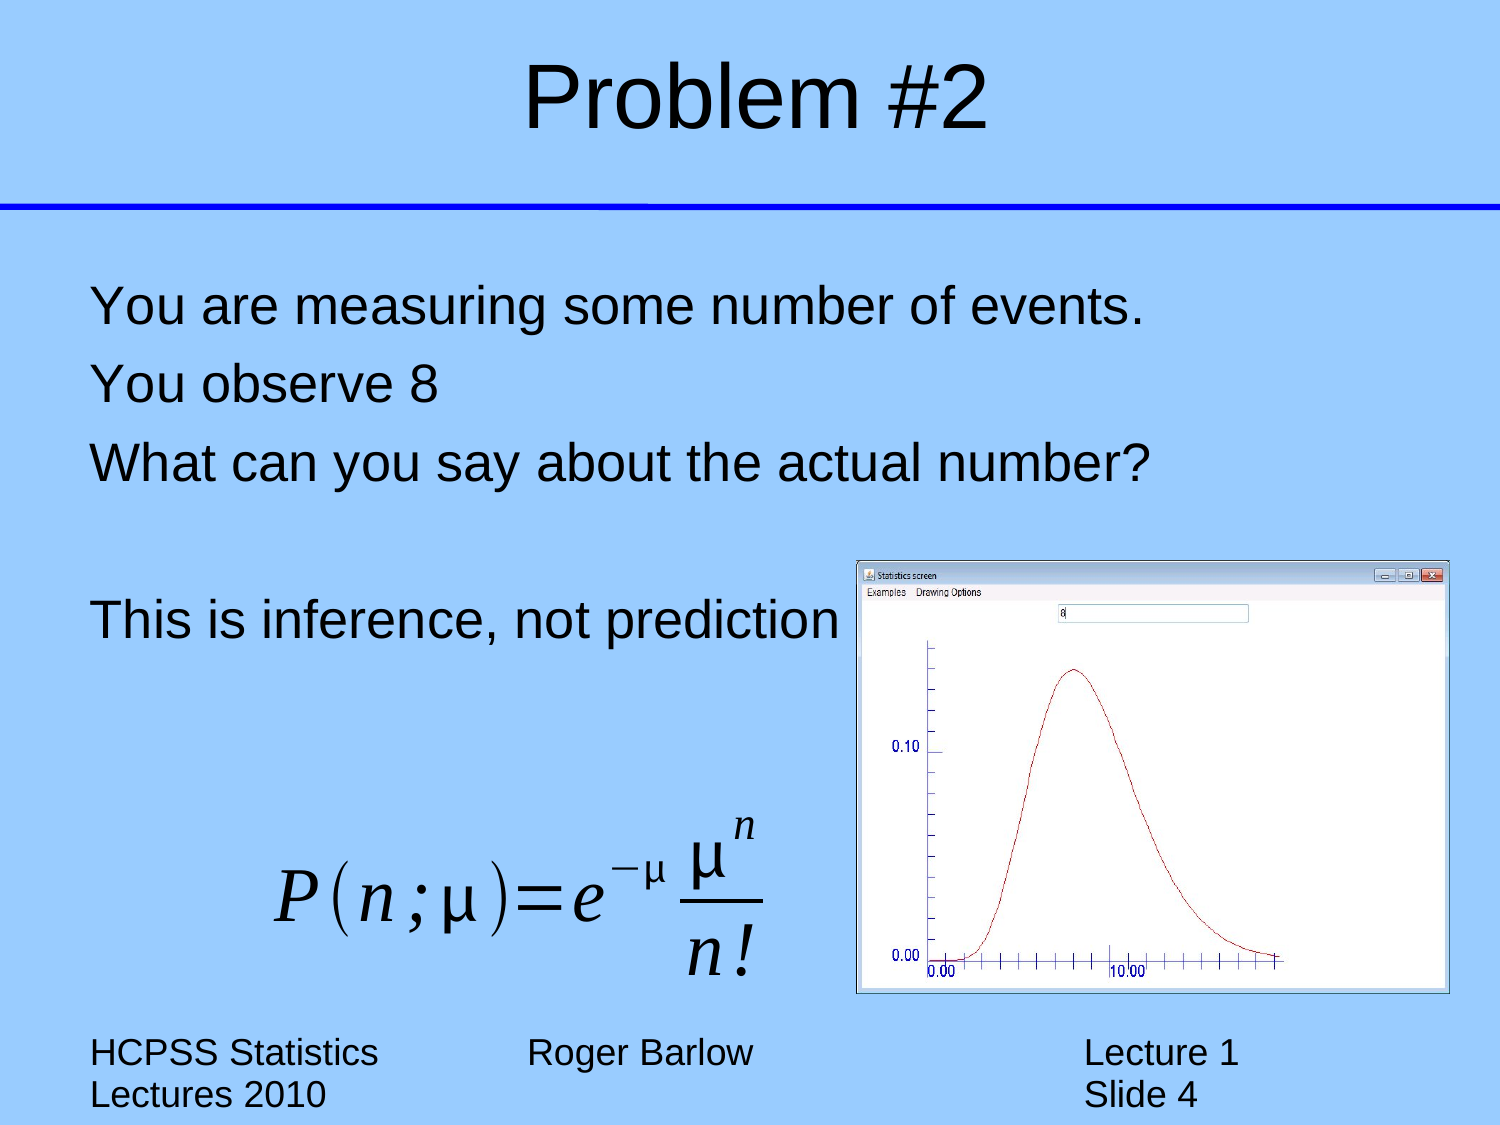

# Problem #2
You are measuring some number of events.
You observe 8
What can you say about the actual number?
This is inference, not prediction
4